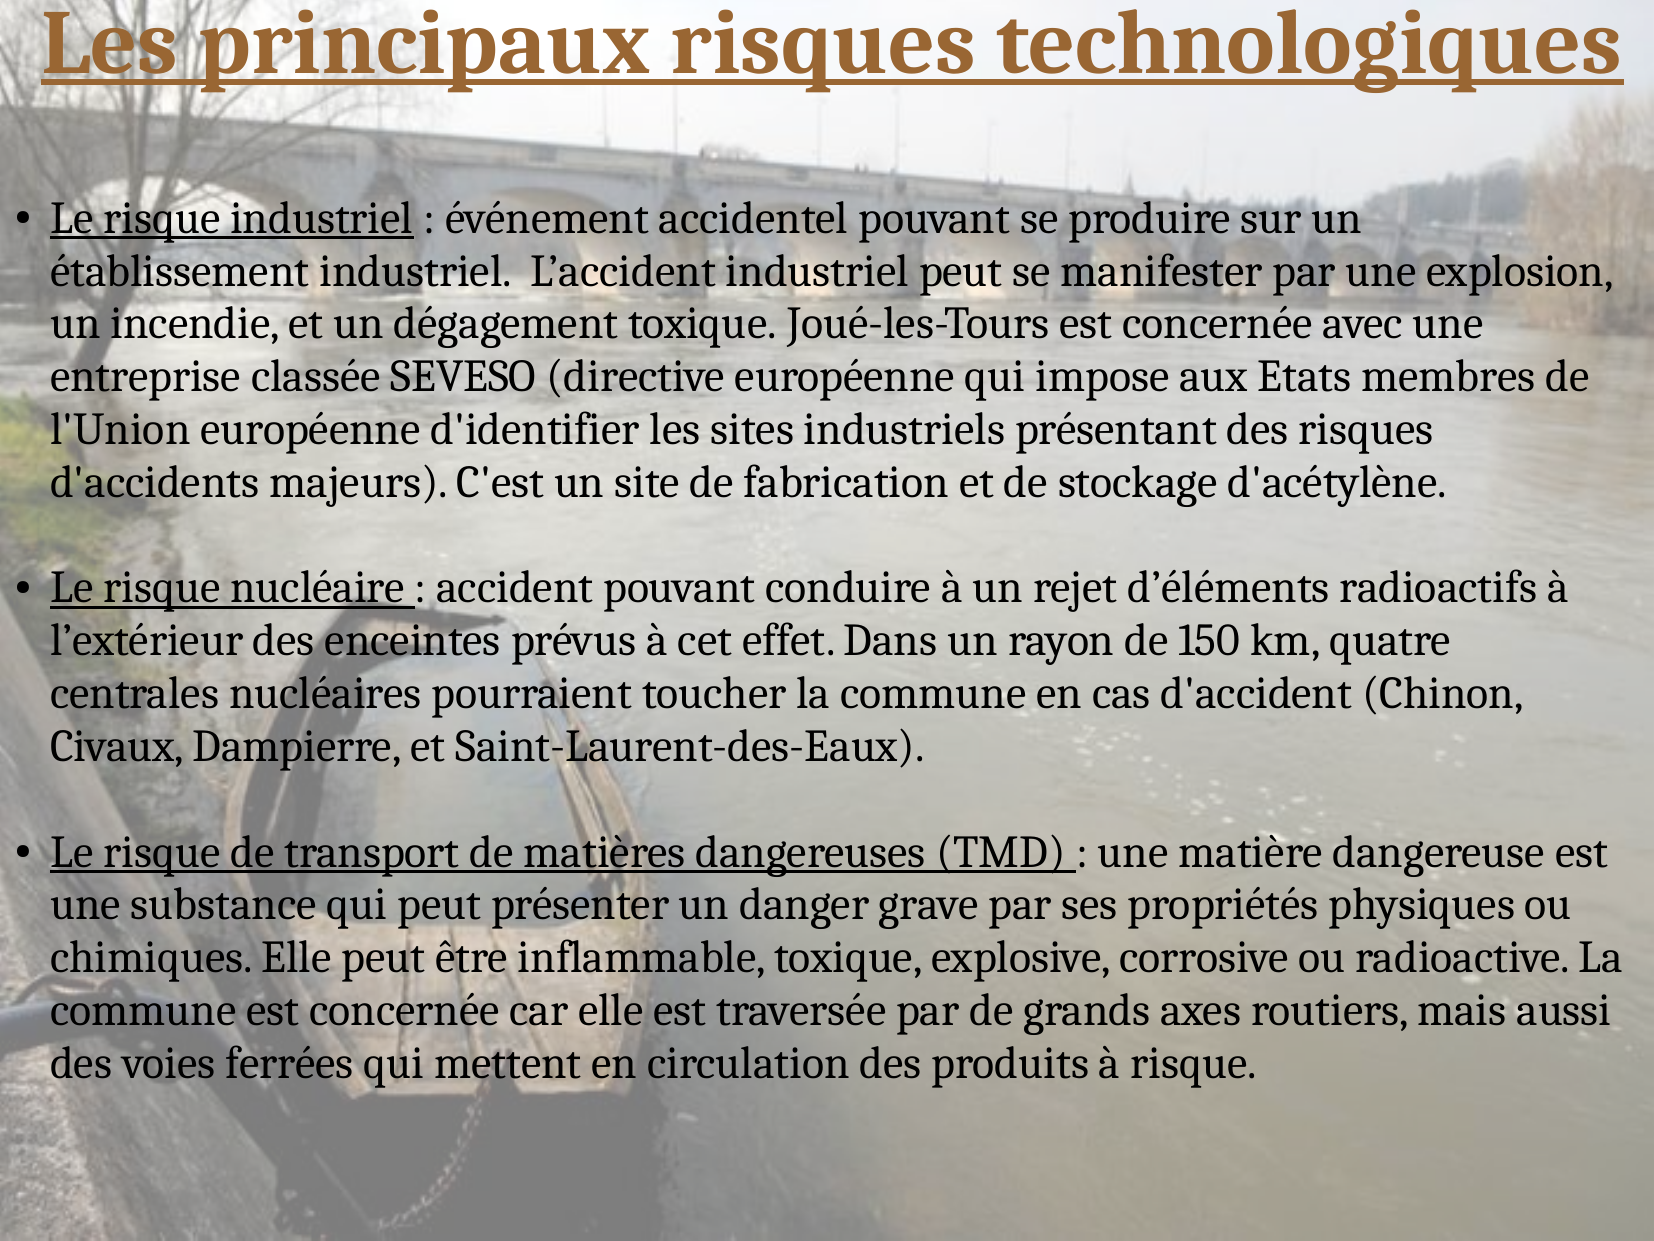

# Les principaux risques technologiques
Le risque industriel : événement accidentel pouvant se produire sur un établissement industriel. L’accident industriel peut se manifester par une explosion, un incendie, et un dégagement toxique. Joué-les-Tours est concernée avec une entreprise classée SEVESO (directive européenne qui impose aux Etats membres de l'Union européenne d'identifier les sites industriels présentant des risques d'accidents majeurs). C'est un site de fabrication et de stockage d'acétylène.
Le risque nucléaire : accident pouvant conduire à un rejet d’éléments radioactifs à l’extérieur des enceintes prévus à cet effet. Dans un rayon de 150 km, quatre centrales nucléaires pourraient toucher la commune en cas d'accident (Chinon, Civaux, Dampierre, et Saint-Laurent-des-Eaux).
Le risque de transport de matières dangereuses (TMD) : une matière dangereuse est une substance qui peut présenter un danger grave par ses propriétés physiques ou chimiques. Elle peut être inflammable, toxique, explosive, corrosive ou radioactive. La commune est concernée car elle est traversée par de grands axes routiers, mais aussi des voies ferrées qui mettent en circulation des produits à risque.